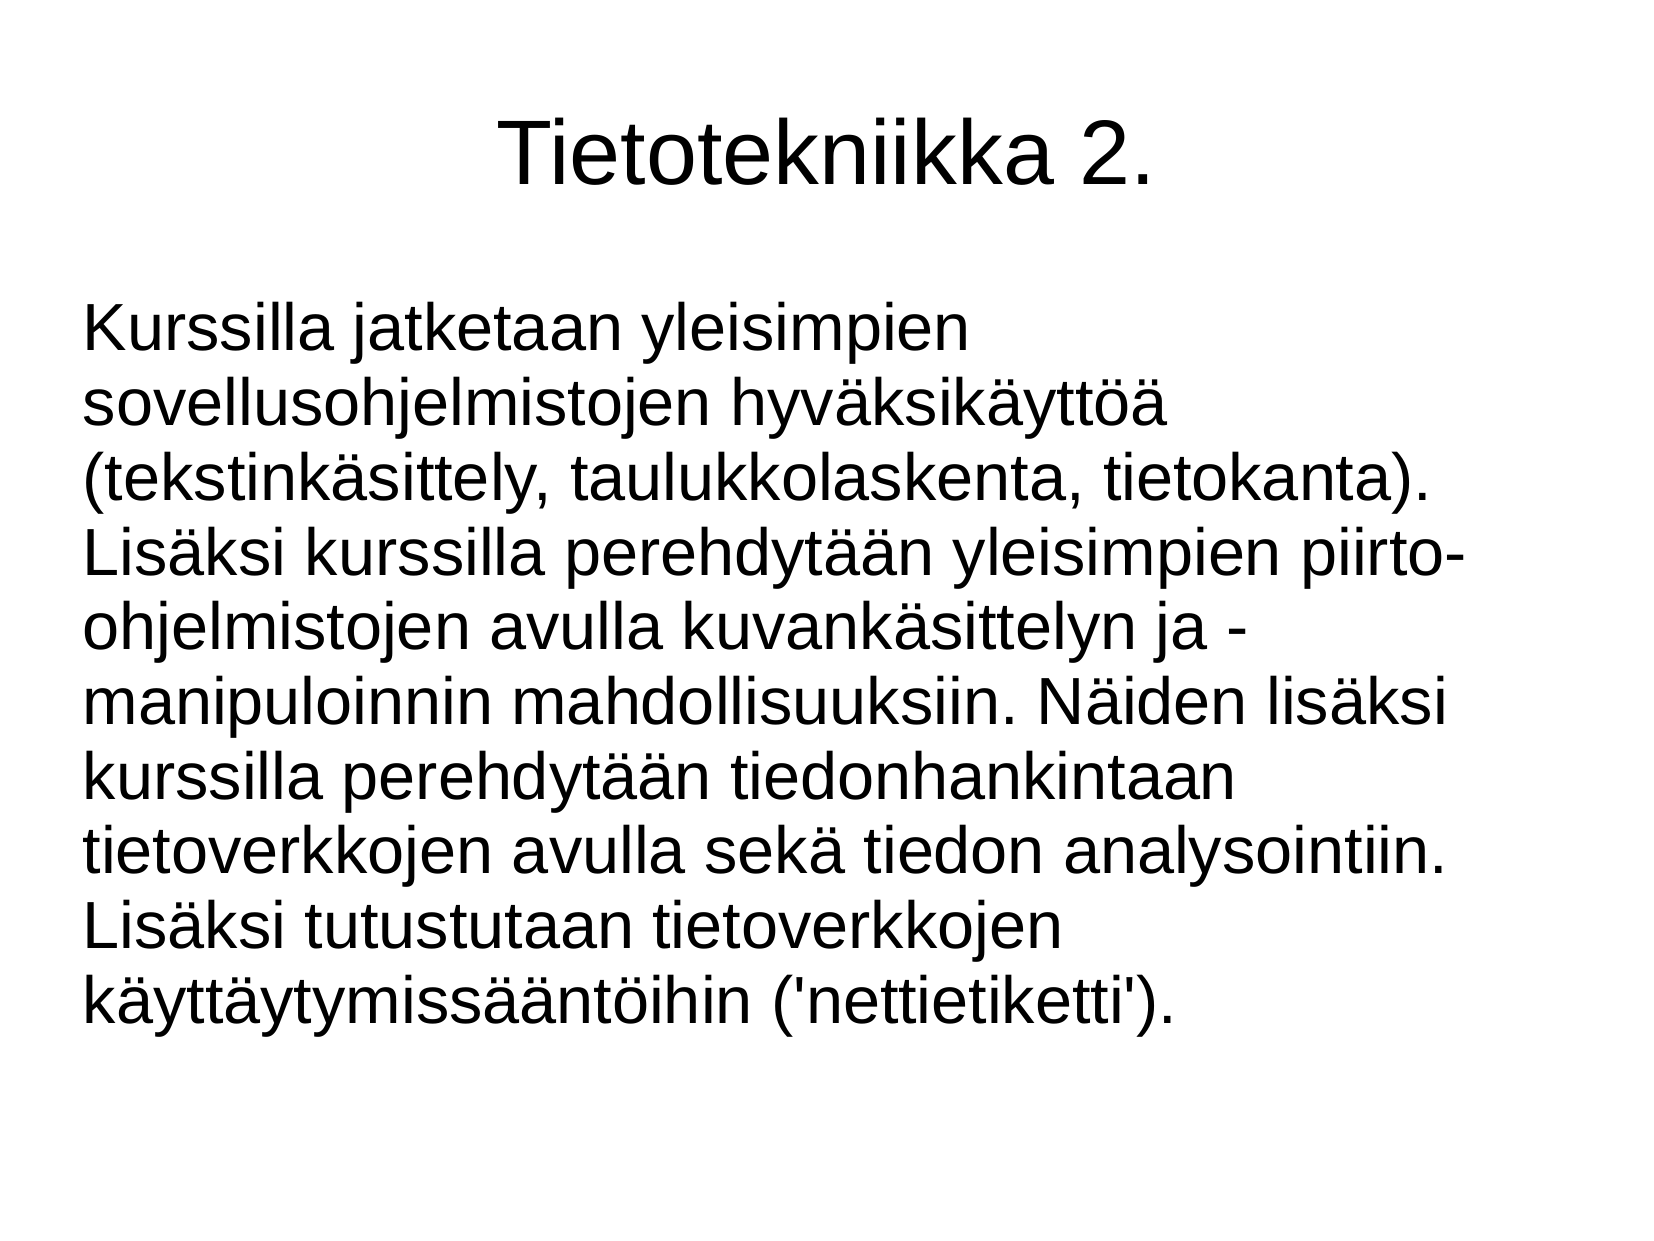

# Tietotekniikka 2.
Kurssilla jatketaan yleisimpien sovellusohjelmistojen hyväksikäyttöä (tekstinkäsittely, taulukkolaskenta, tietokanta). Lisäksi kurssilla perehdytään yleisimpien piirto-ohjelmistojen avulla kuvankäsittelyn ja -manipuloinnin mahdollisuuksiin. Näiden lisäksi kurssilla perehdytään tiedonhankintaan tietoverkkojen avulla sekä tiedon analysointiin. Lisäksi tutustutaan tietoverkkojen käyttäytymissääntöihin ('nettietiketti').